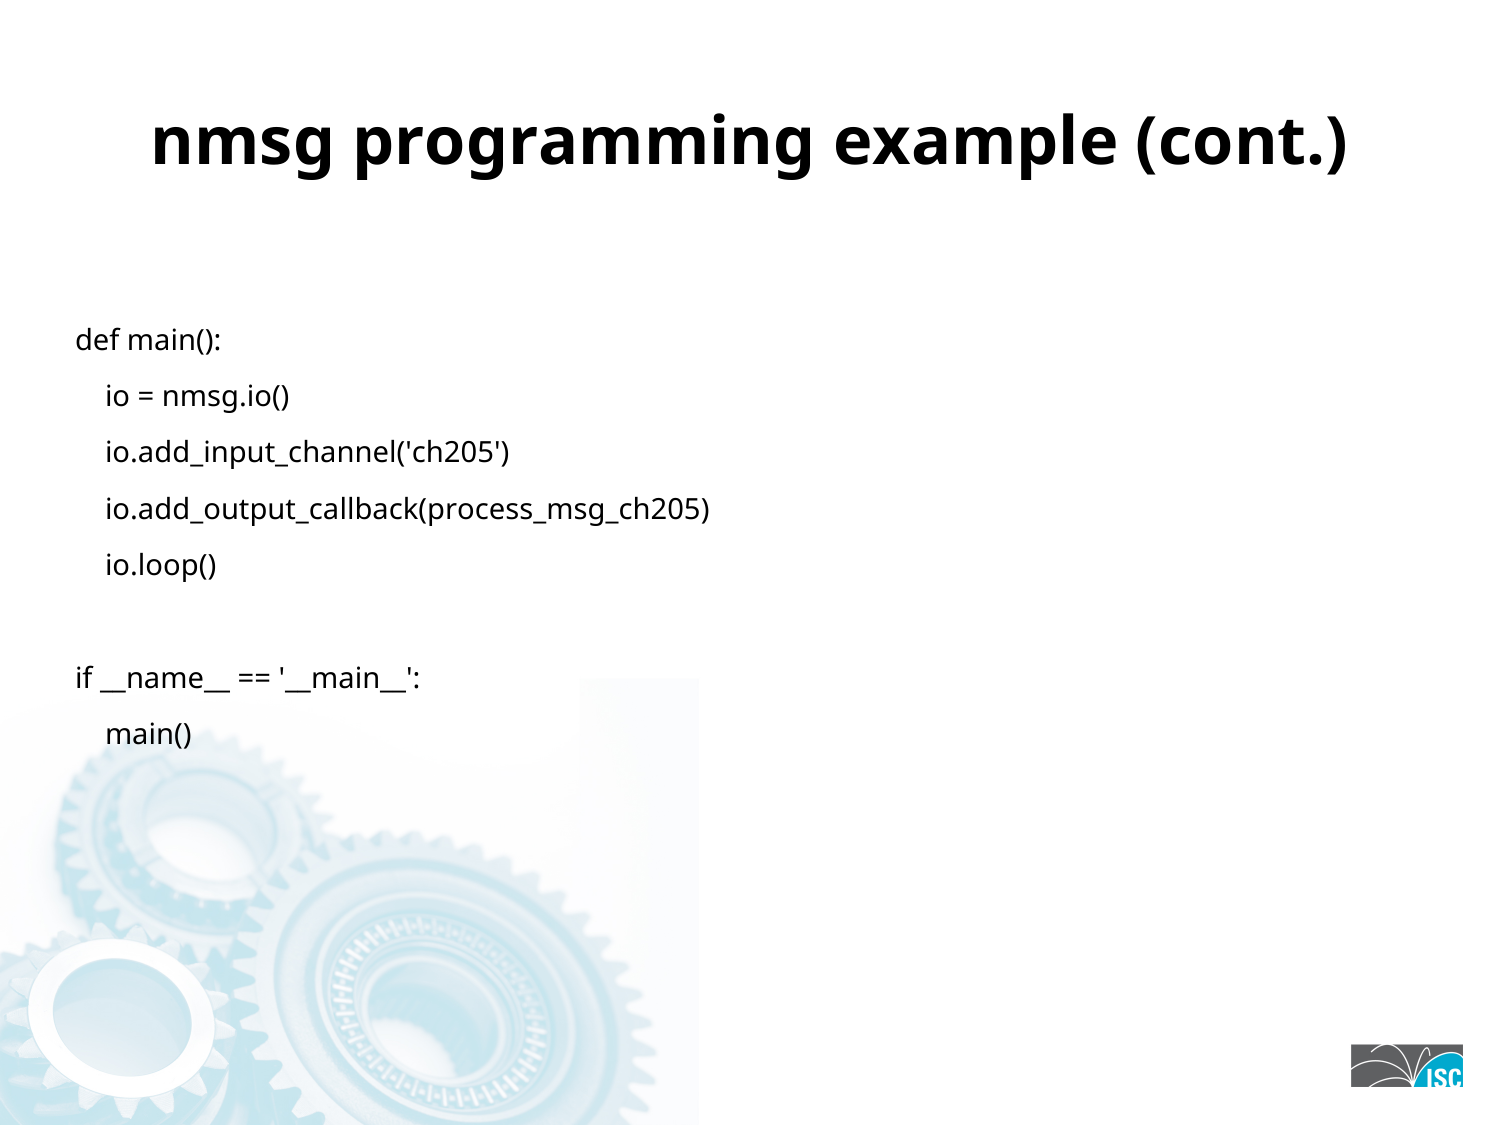

# nmsg programming example (cont.)
def main():
 io = nmsg.io()
 io.add_input_channel('ch205')
 io.add_output_callback(process_msg_ch205)
 io.loop()
if __name__ == '__main__':
 main()